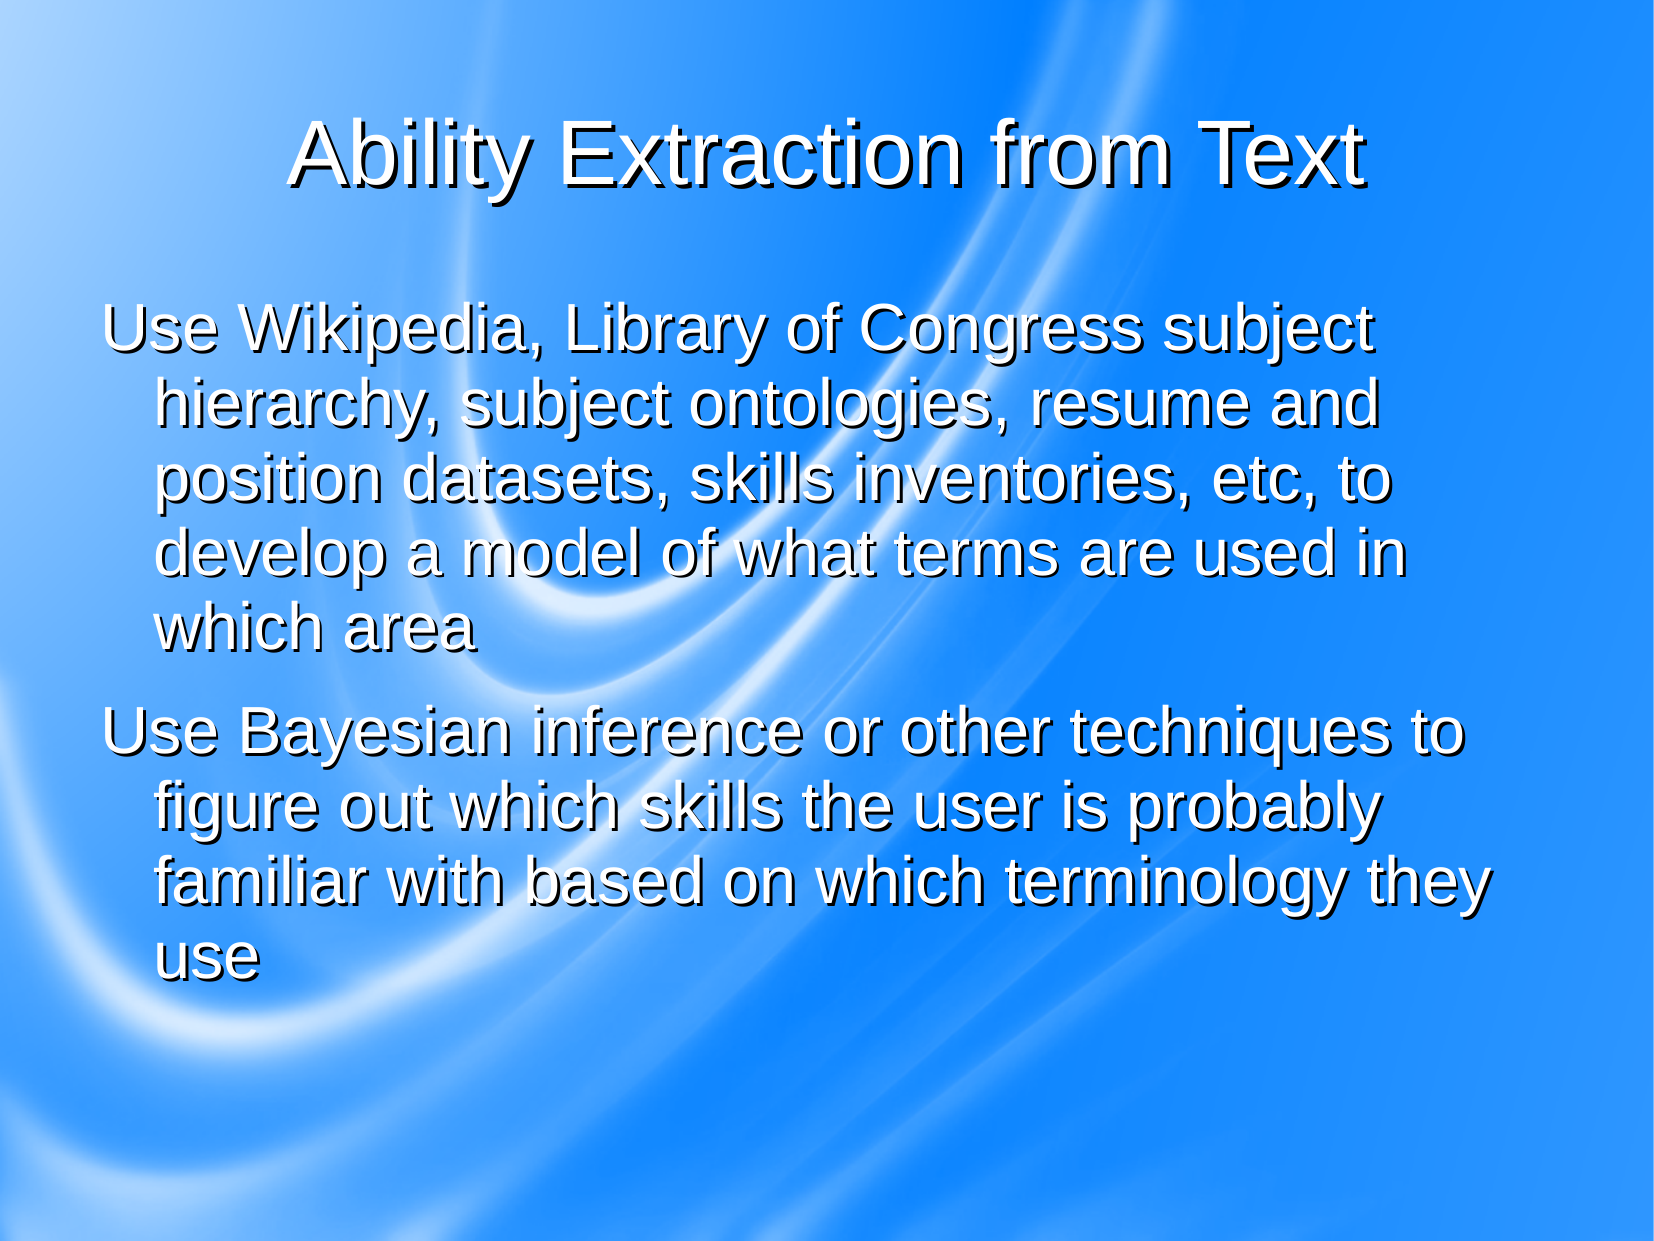

# Ability Extraction from Text
Use Wikipedia, Library of Congress subject hierarchy, subject ontologies, resume and position datasets, skills inventories, etc, to develop a model of what terms are used in which area
Use Bayesian inference or other techniques to figure out which skills the user is probably familiar with based on which terminology they use